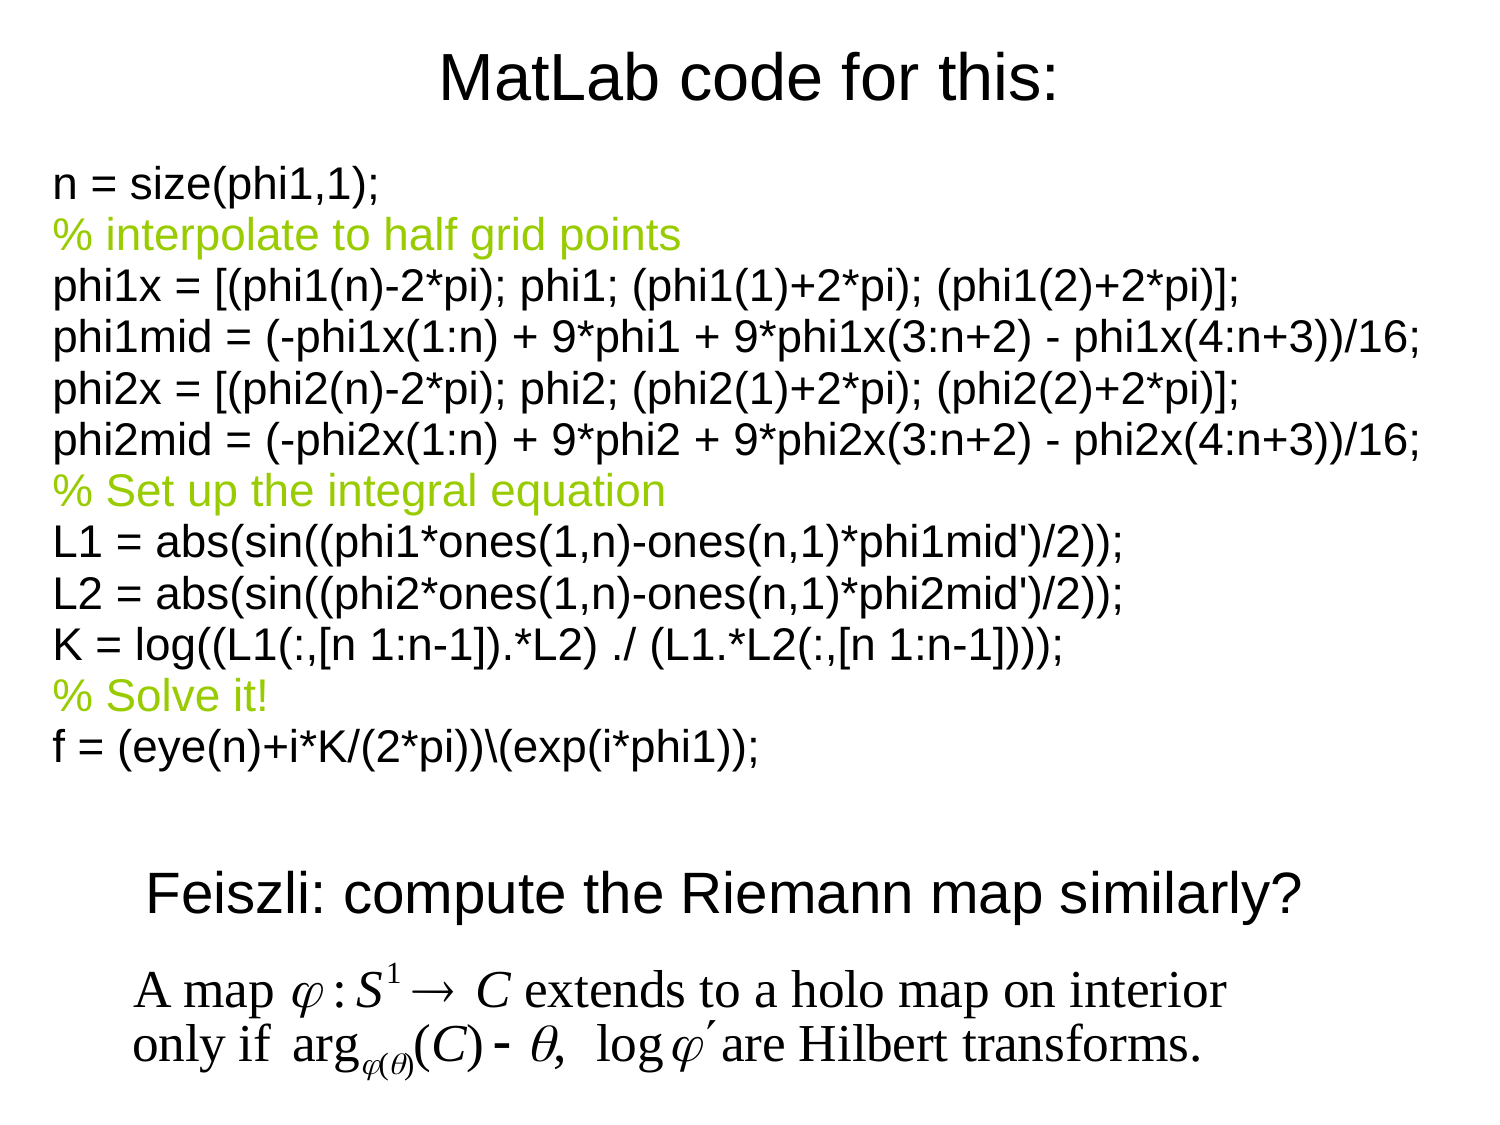

# MatLab code for this:
n = size(phi1,1);
% interpolate to half grid points
phi1x = [(phi1(n)-2*pi); phi1; (phi1(1)+2*pi); (phi1(2)+2*pi)];
phi1mid = (-phi1x(1:n) + 9*phi1 + 9*phi1x(3:n+2) - phi1x(4:n+3))/16;
phi2x = [(phi2(n)-2*pi); phi2; (phi2(1)+2*pi); (phi2(2)+2*pi)];
phi2mid = (-phi2x(1:n) + 9*phi2 + 9*phi2x(3:n+2) - phi2x(4:n+3))/16;
% Set up the integral equation
L1 = abs(sin((phi1*ones(1,n)-ones(n,1)*phi1mid')/2));
L2 = abs(sin((phi2*ones(1,n)-ones(n,1)*phi2mid')/2));
K = log((L1(:,[n 1:n-1]).*L2) ./ (L1.*L2(:,[n 1:n-1])));
% Solve it!
f = (eye(n)+i*K/(2*pi))\(exp(i*phi1));
Feiszli: compute the Riemann map similarly?